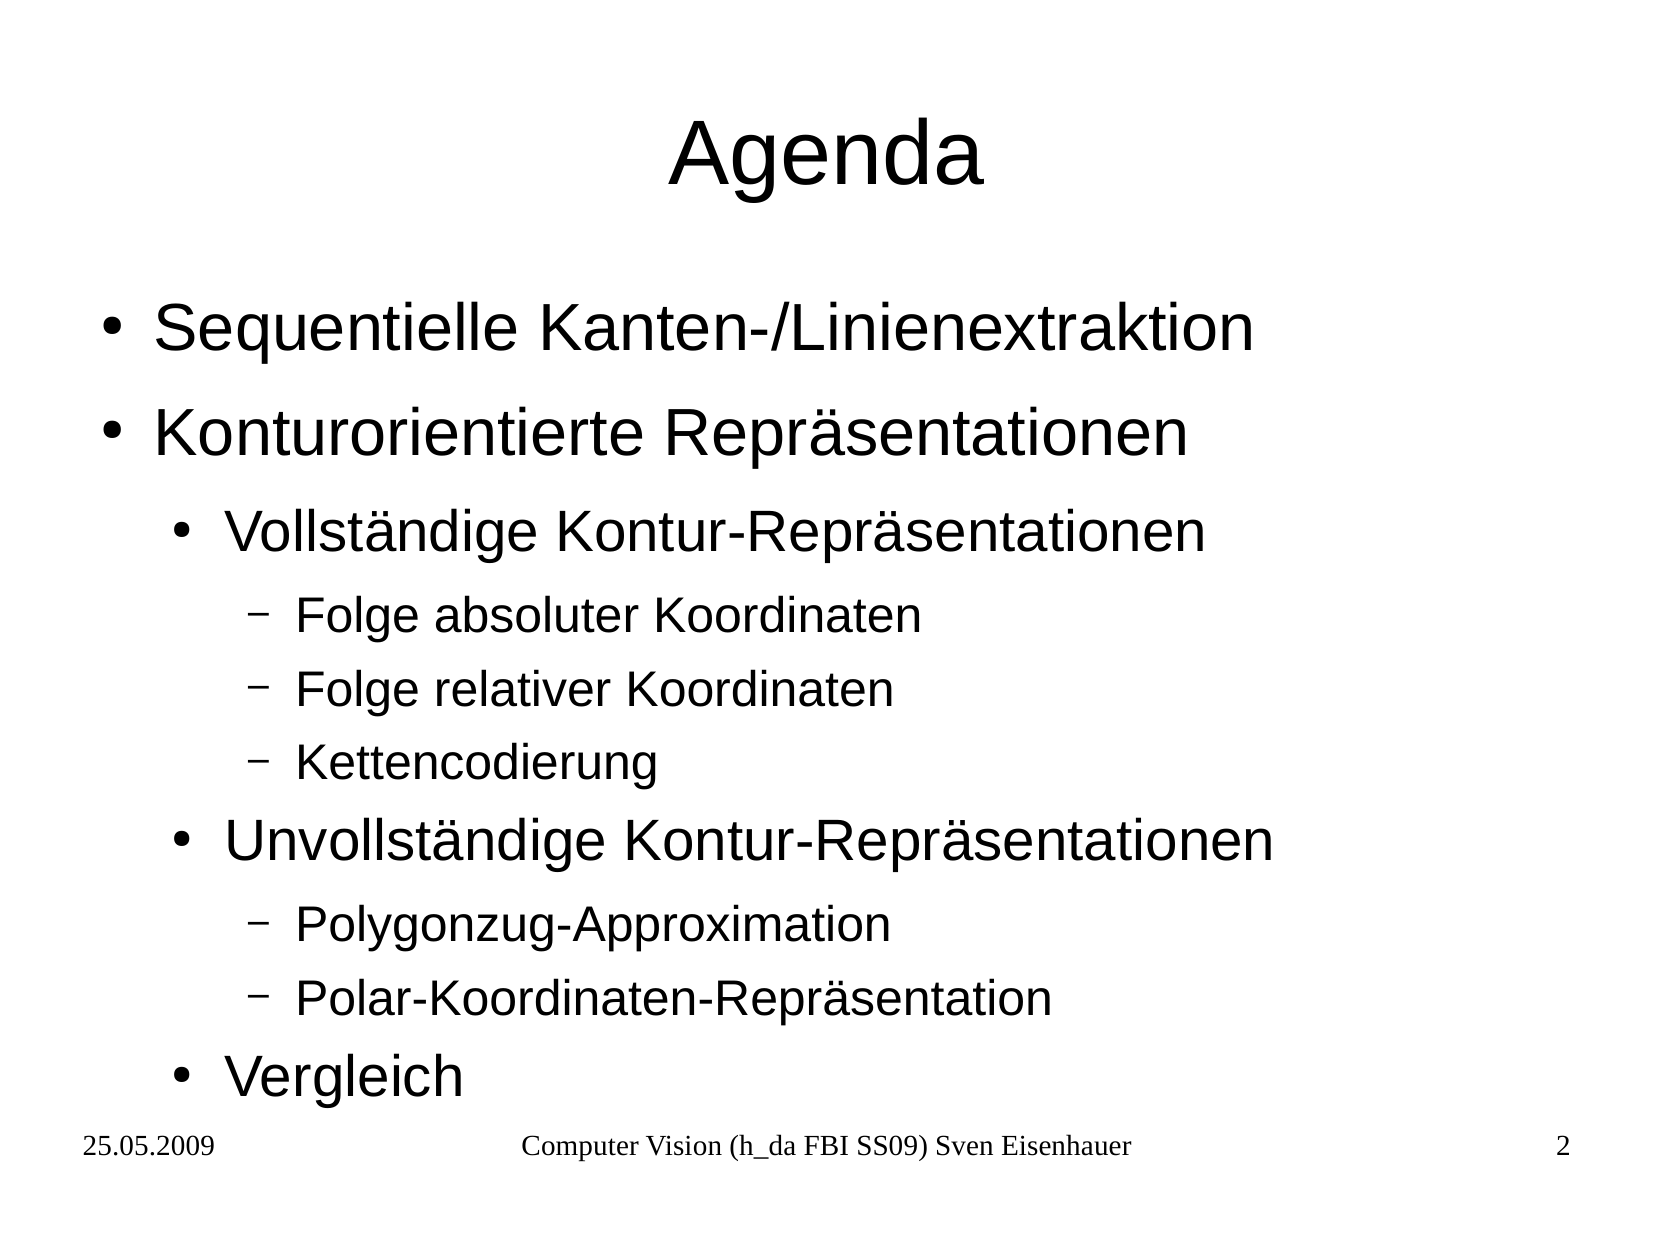

# Agenda
Sequentielle Kanten-/Linienextraktion
Konturorientierte Repräsentationen
Vollständige Kontur-Repräsentationen
Folge absoluter Koordinaten
Folge relativer Koordinaten
Kettencodierung
Unvollständige Kontur-Repräsentationen
Polygonzug-Approximation
Polar-Koordinaten-Repräsentation
Vergleich
25.05.2009
Computer Vision (h_da FBI SS09) Sven Eisenhauer
2